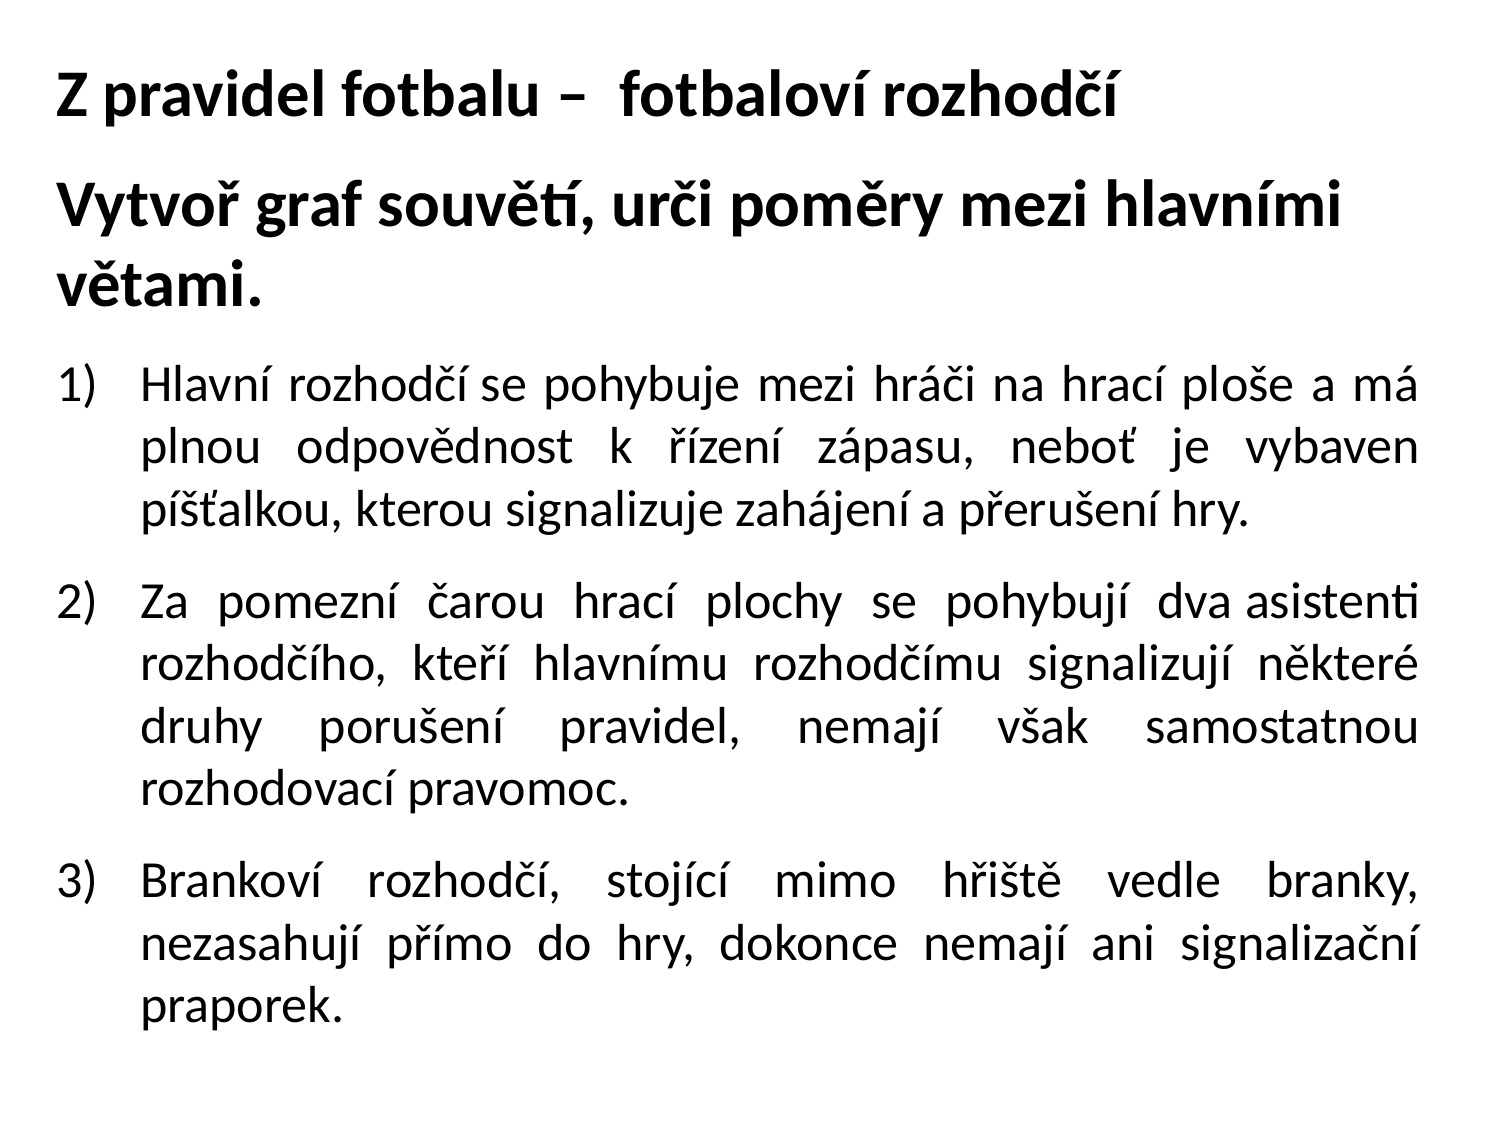

# Z pravidel fotbalu – fotbaloví rozhodčí
Vytvoř graf souvětí, urči poměry mezi hlavními větami.
Hlavní rozhodčí se pohybuje mezi hráči na hrací ploše a má plnou odpovědnost k řízení zápasu, neboť je vybaven píšťalkou, kterou signalizuje zahájení a přerušení hry.
Za pomezní čarou hrací plochy se pohybují dva asistenti rozhodčího, kteří hlavnímu rozhodčímu signalizují některé druhy porušení pravidel, nemají však samostatnou rozhodovací pravomoc.
Brankoví rozhodčí, stojící mimo hřiště vedle branky, nezasahují přímo do hry, dokonce nemají ani signalizační praporek.